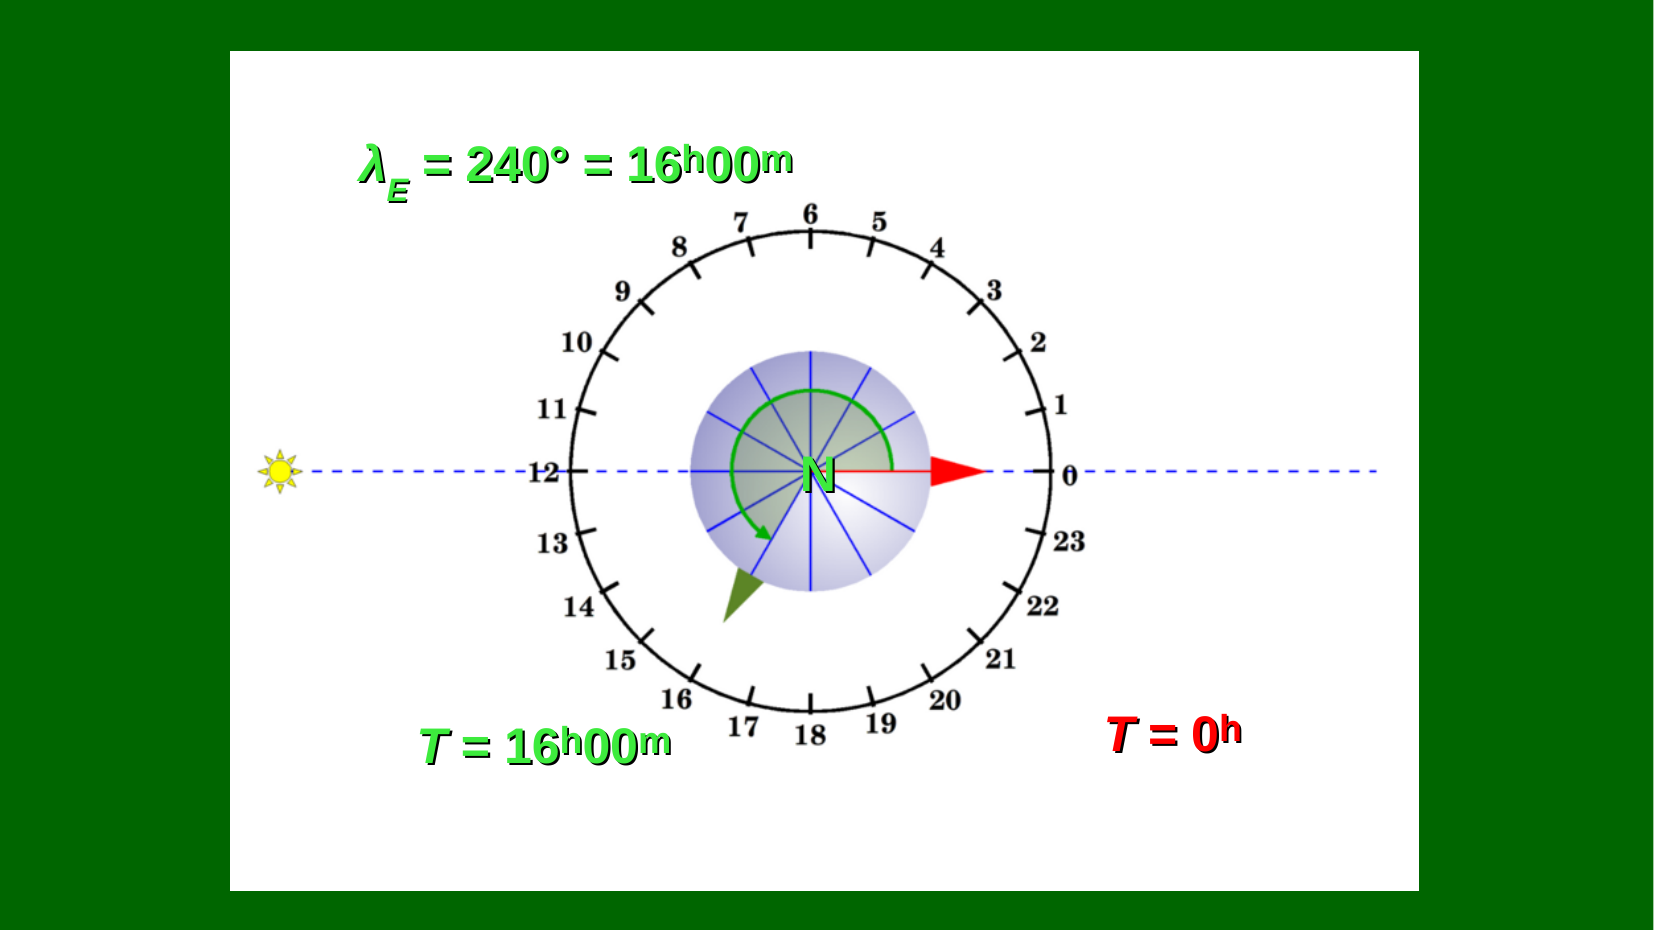

λE = 240° = 16h00m
N
T = 0h
T = 16h00m